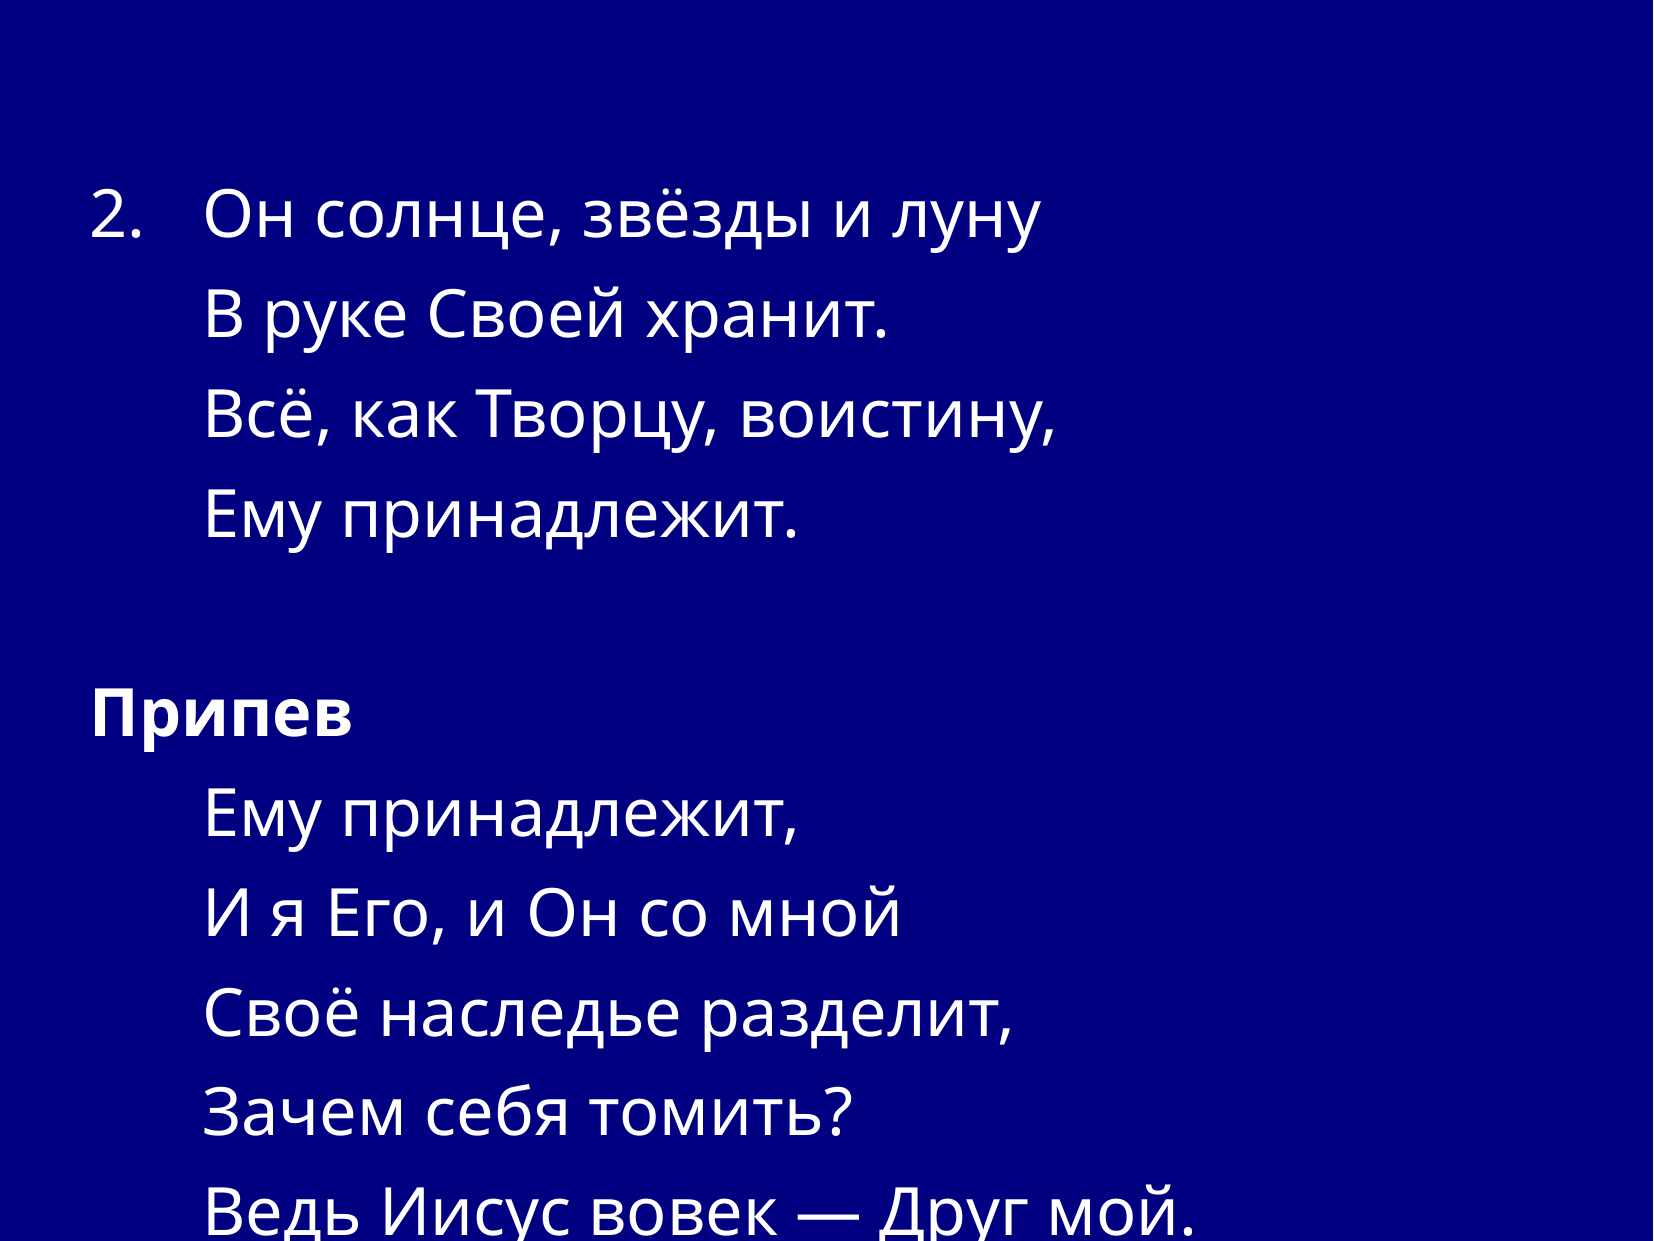

2.	Он солнце, звёзды и луну
	В руке Своей хранит.
	Всё, как Творцу, воистину,
	Ему принадлежит.
Припев
	Ему принадлежит,
	И я Его, и Он со мной
	Своё наследье разделит,
	Зачем себя томить?
	Ведь Иисус вовек — Друг мой.